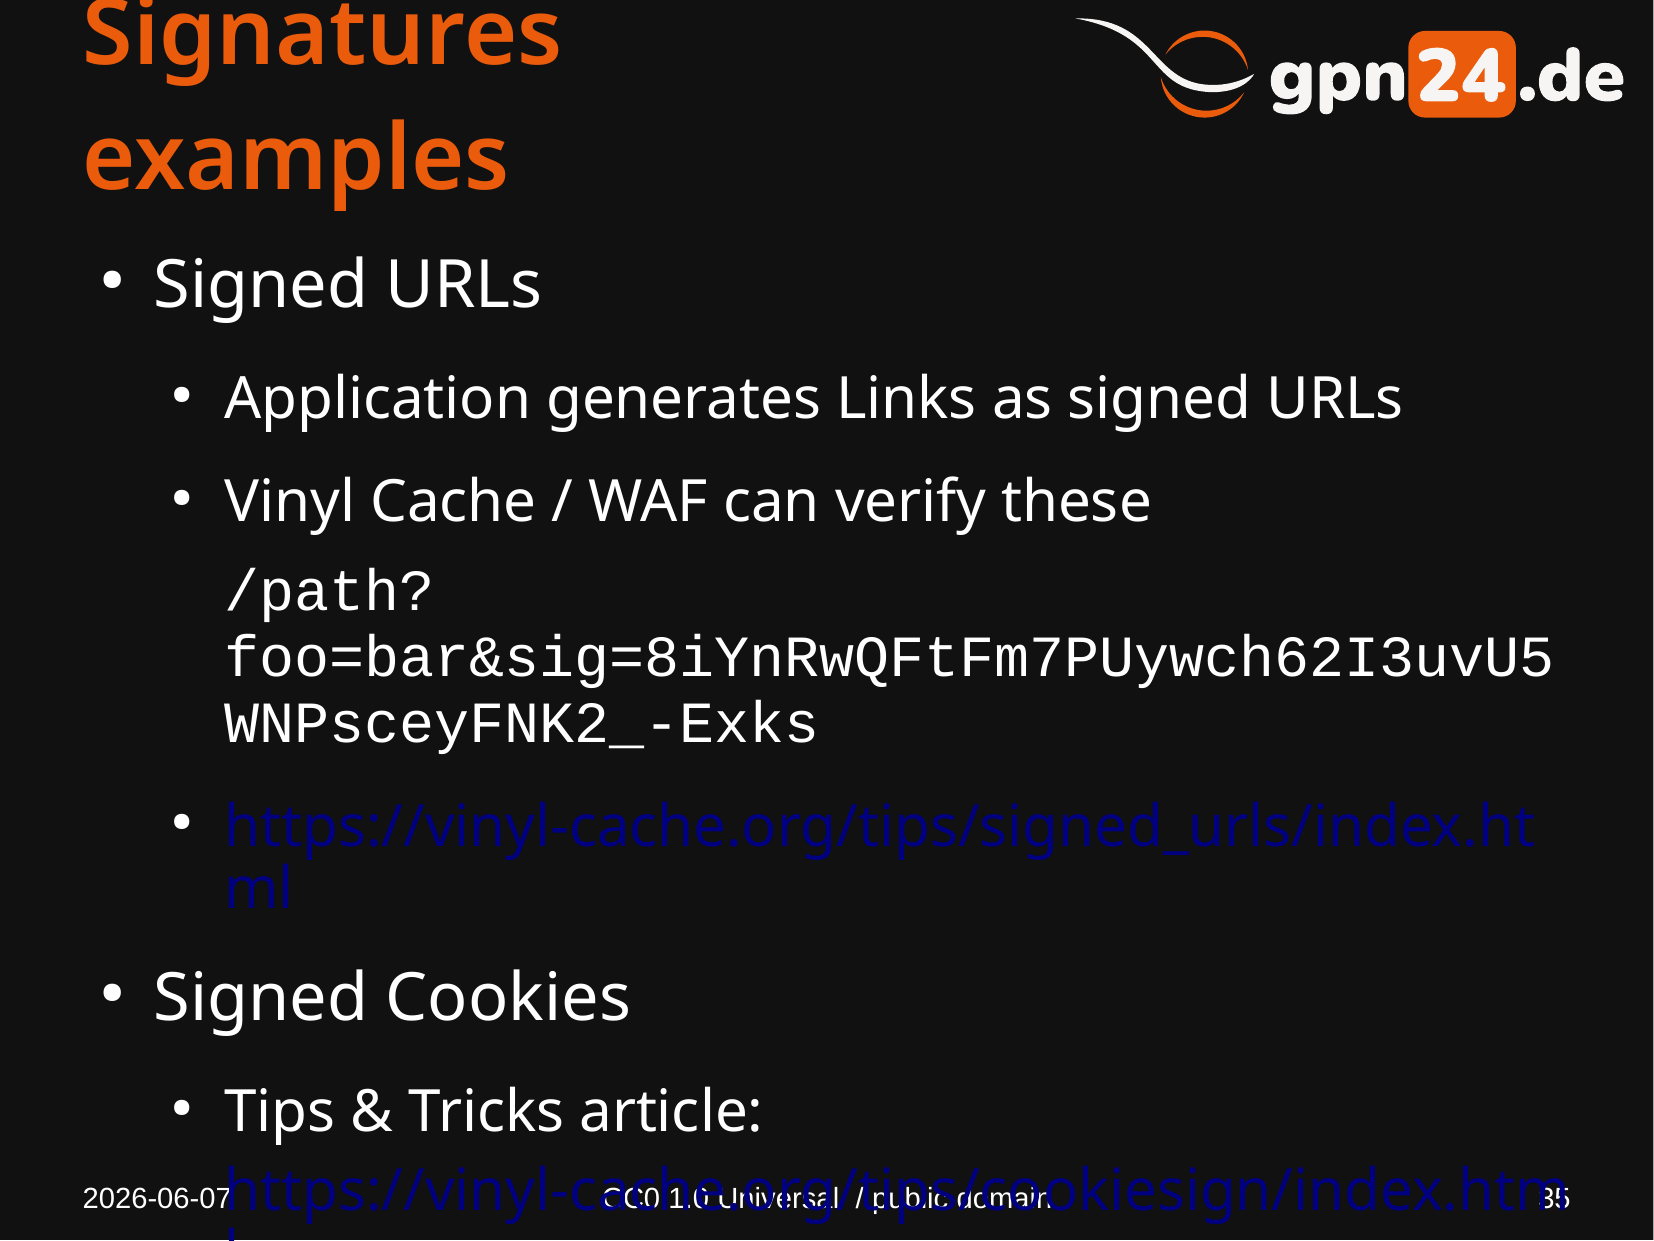

# Signatures examples
Signed URLs
Application generates Links as signed URLs
Vinyl Cache / WAF can verify these
/path?foo=bar&sig=8iYnRwQFtFm7PUywch62I3uvU5WNPsceyFNK2_-Exks
https://vinyl-cache.org/tips/signed_urls/index.html
Signed Cookies
Tips & Tricks article: https://vinyl-cache.org/tips/cookiesign/index.html
2026-06-07
CC0 1.0 Universal / public domain
35